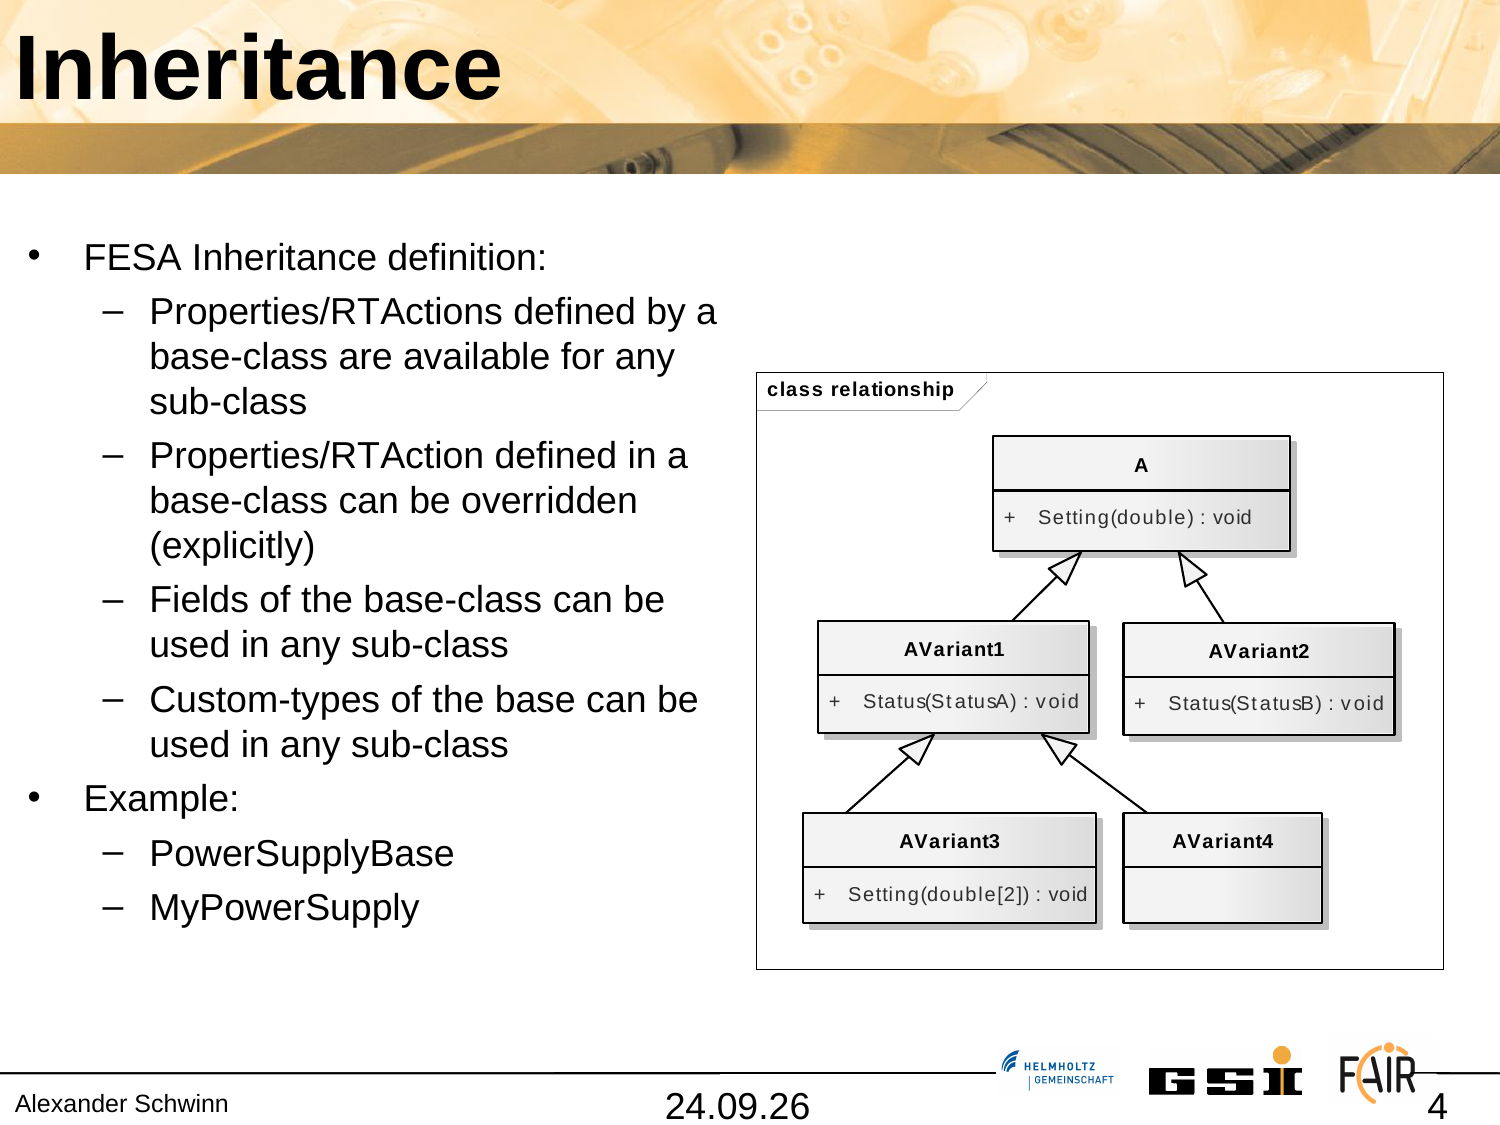

Inheritance
# FESA Inheritance definition:
Properties/RTActions defined by a base-class are available for any sub-class
Properties/RTAction defined in a base-class can be overridden (explicitly)
Fields of the base-class can be used in any sub-class
Custom-types of the base can be used in any sub-class
Example:
PowerSupplyBase
MyPowerSupply
4